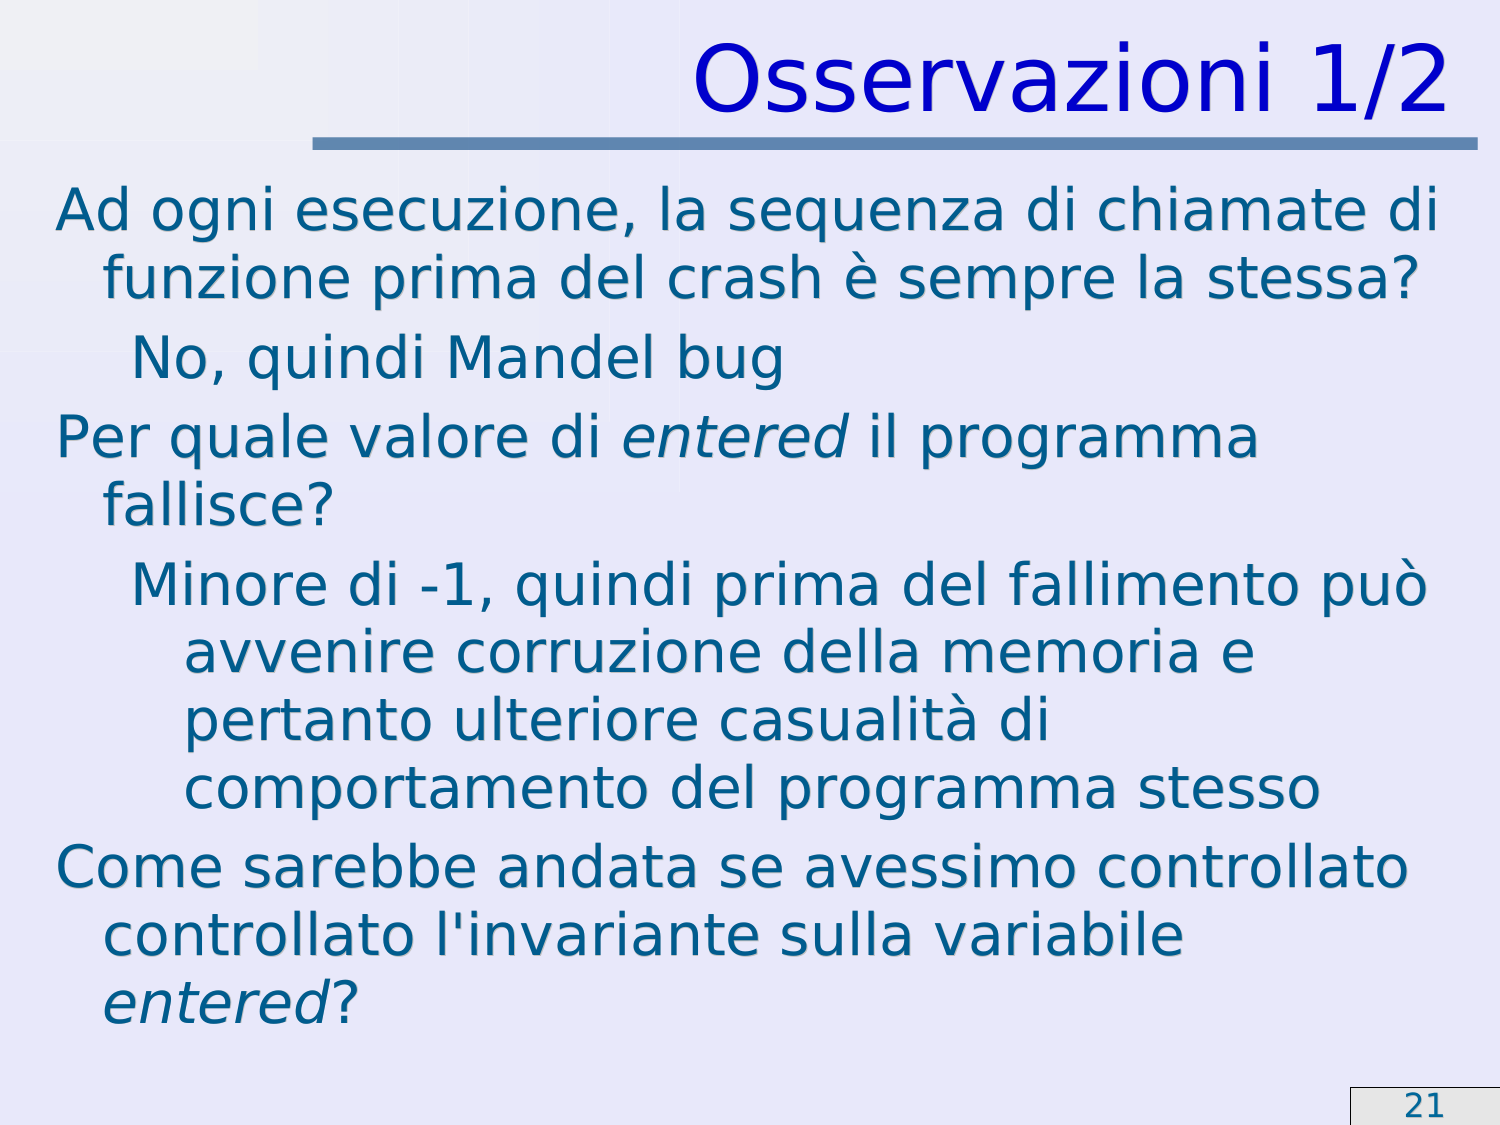

# Osservazioni 1/2
Ad ogni esecuzione, la sequenza di chiamate di funzione prima del crash è sempre la stessa?
No, quindi Mandel bug
Per quale valore di entered il programma fallisce?
Minore di -1, quindi prima del fallimento può avvenire corruzione della memoria e pertanto ulteriore casualità di comportamento del programma stesso
Come sarebbe andata se avessimo controllato controllato l'invariante sulla variabile entered?